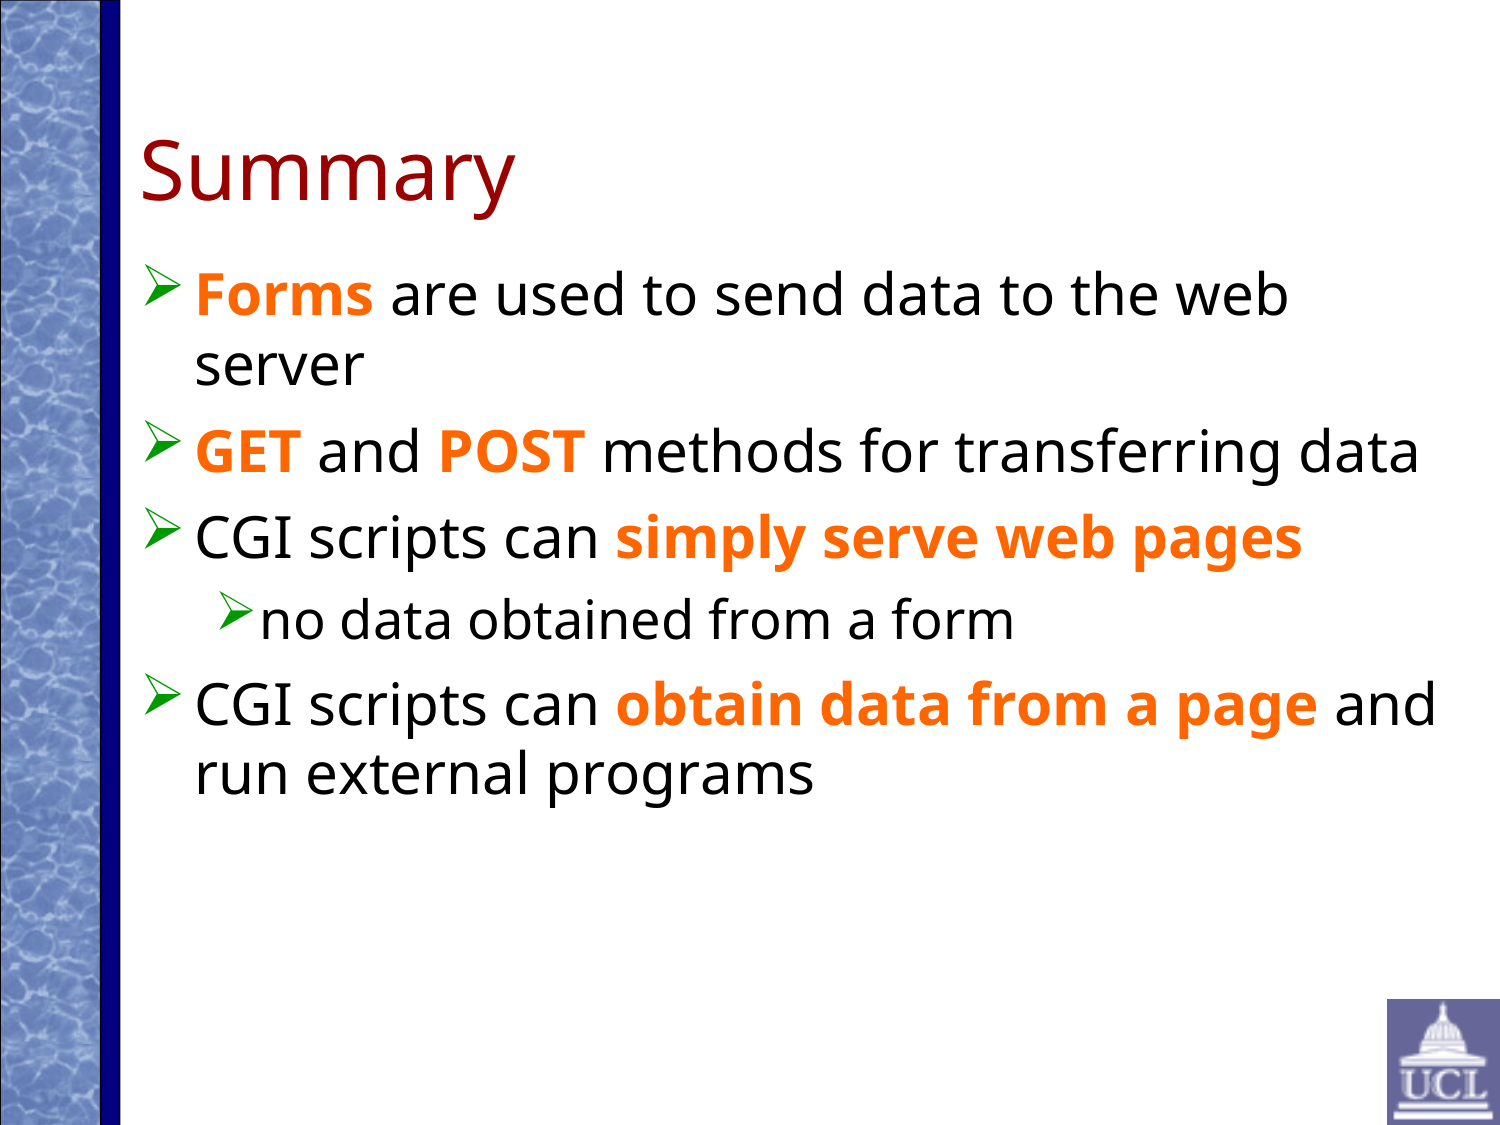

# Summary
Forms are used to send data to the web server
GET and POST methods for transferring data
CGI scripts can simply serve web pages
no data obtained from a form
CGI scripts can obtain data from a page and run external programs